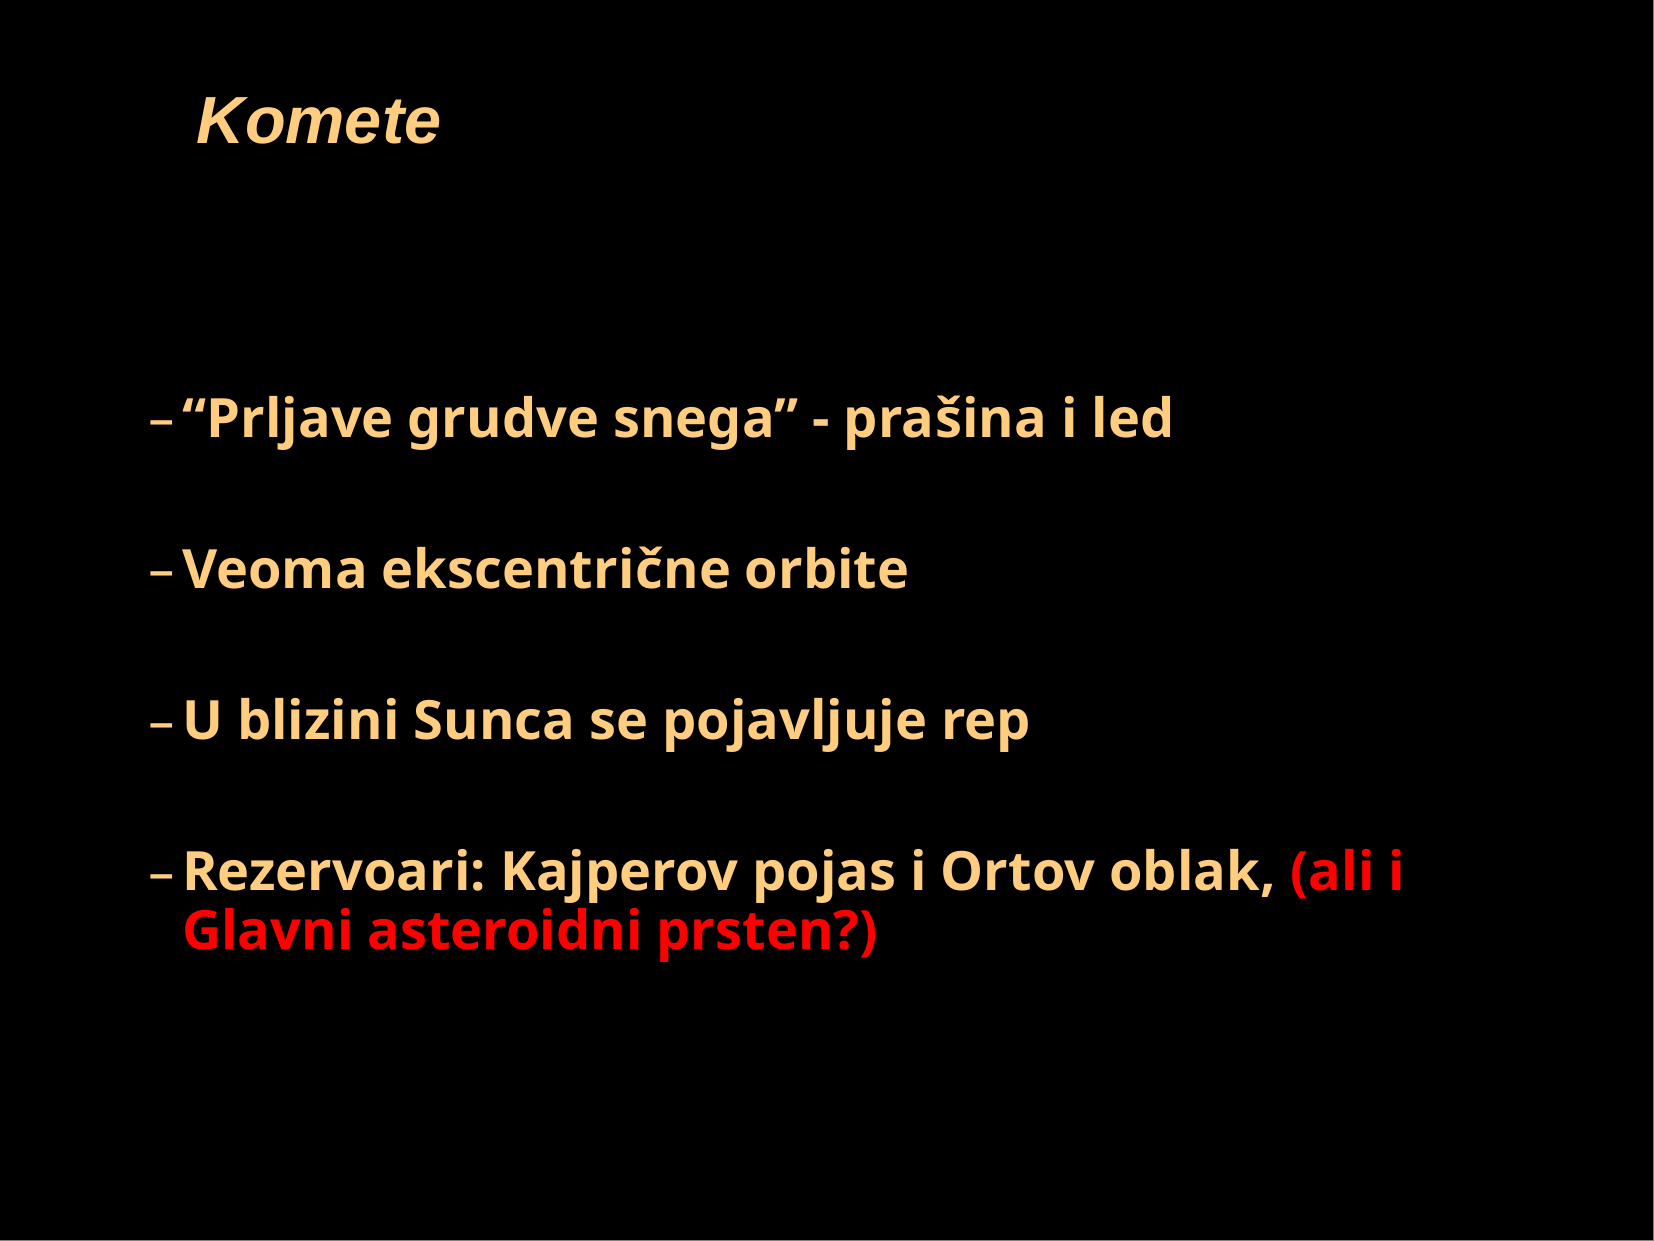

Komete
“Prljave grudve snega” - prašina i led
Veoma ekscentrične orbite
U blizini Sunca se pojavljuje rep
Rezervoari: Kajperov pojas i Ortov oblak, (ali i Glavni asteroidni prsten?)